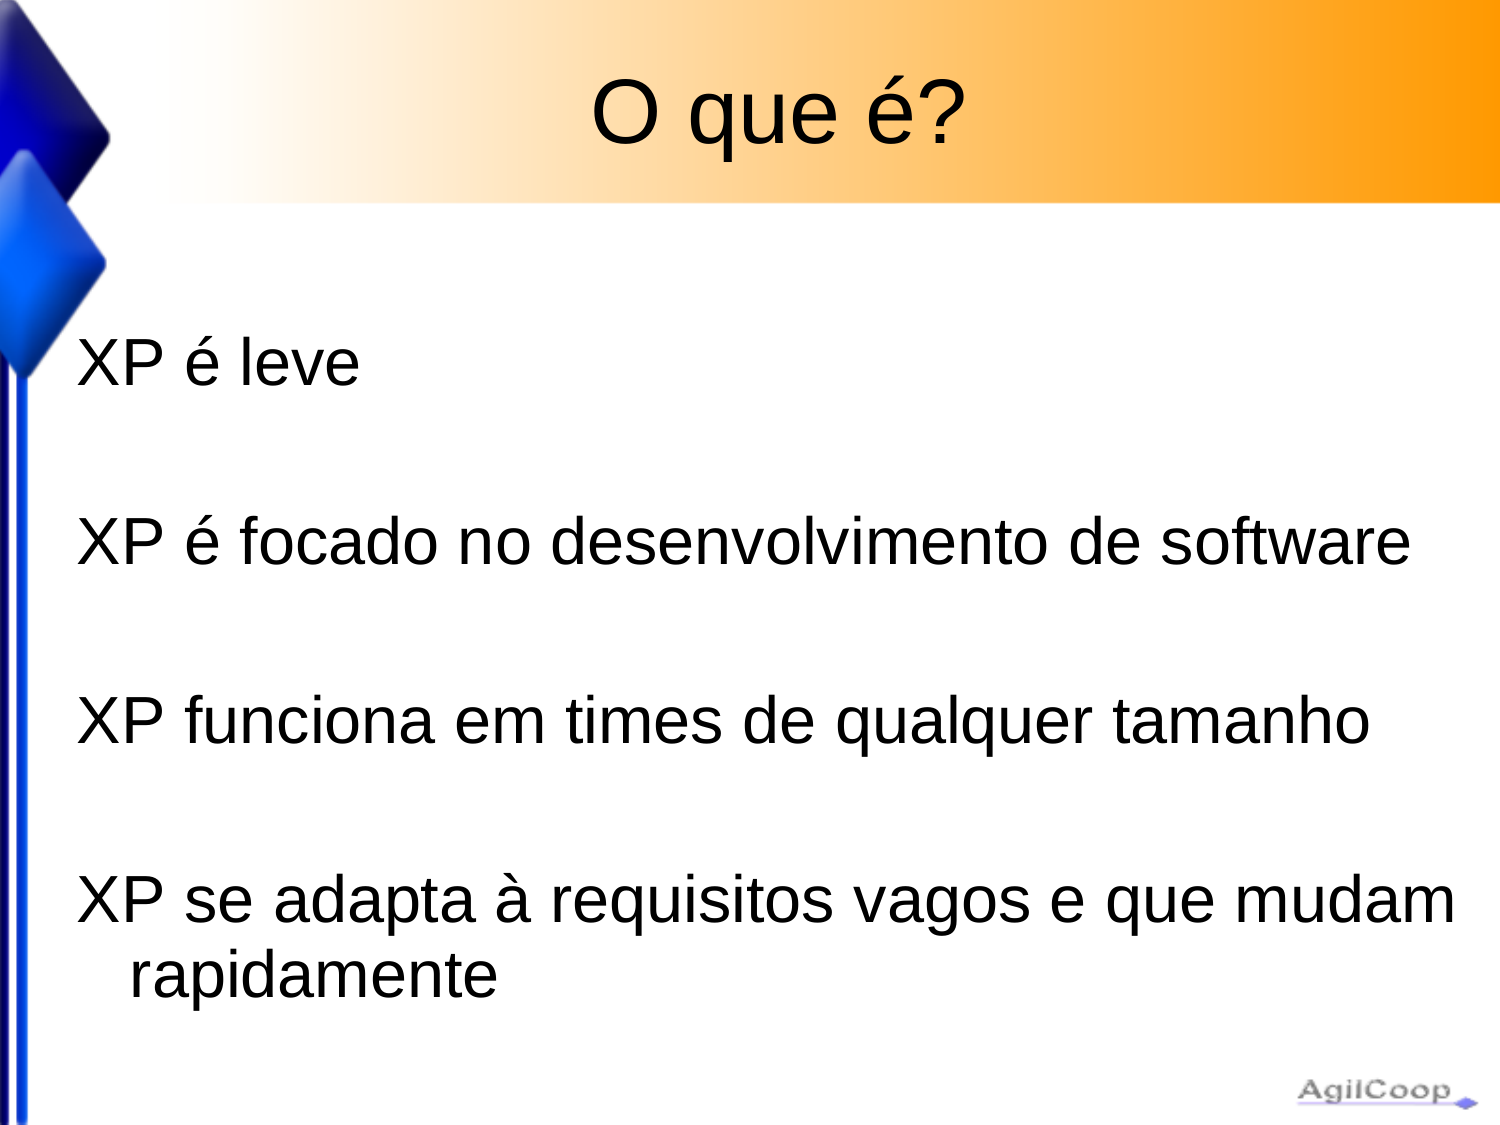

# O que é?
XP é leve
XP é focado no desenvolvimento de software
XP funciona em times de qualquer tamanho
XP se adapta à requisitos vagos e que mudam rapidamente
Copyleft AgilCoop 2007
2